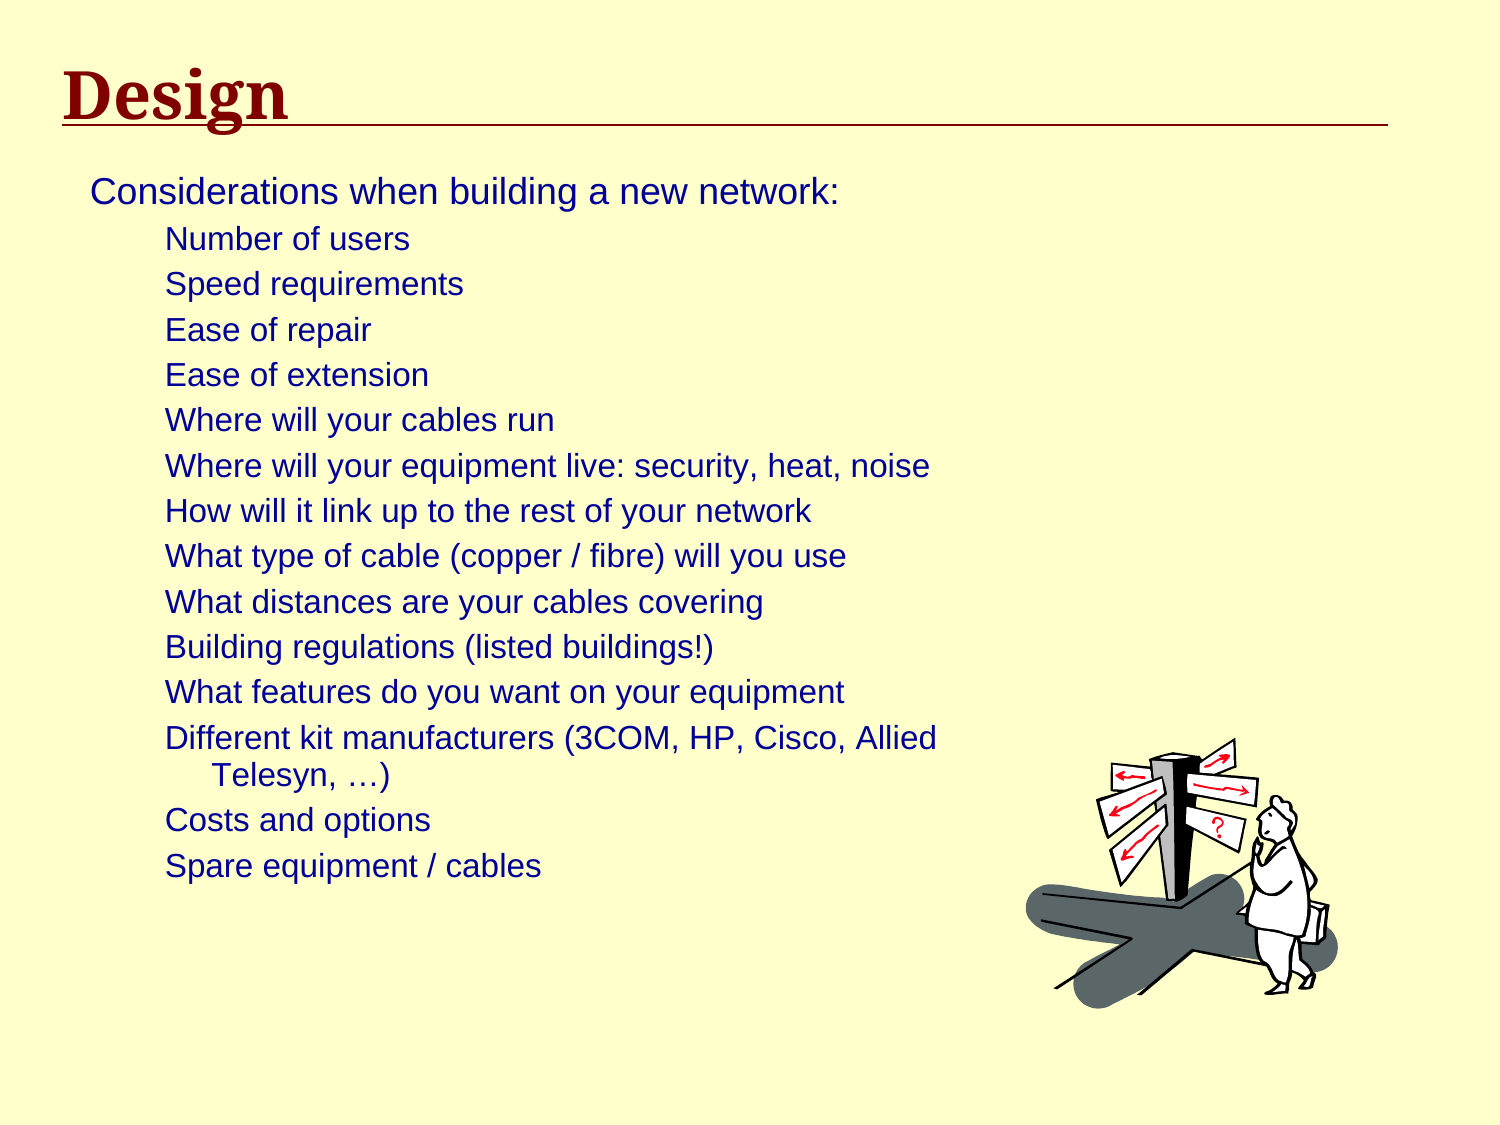

# Design
Considerations when building a new network:
Number of users
Speed requirements
Ease of repair
Ease of extension
Where will your cables run
Where will your equipment live: security, heat, noise
How will it link up to the rest of your network
What type of cable (copper / fibre) will you use
What distances are your cables covering
Building regulations (listed buildings!)
What features do you want on your equipment
Different kit manufacturers (3COM, HP, Cisco, Allied Telesyn, …)
Costs and options
Spare equipment / cables